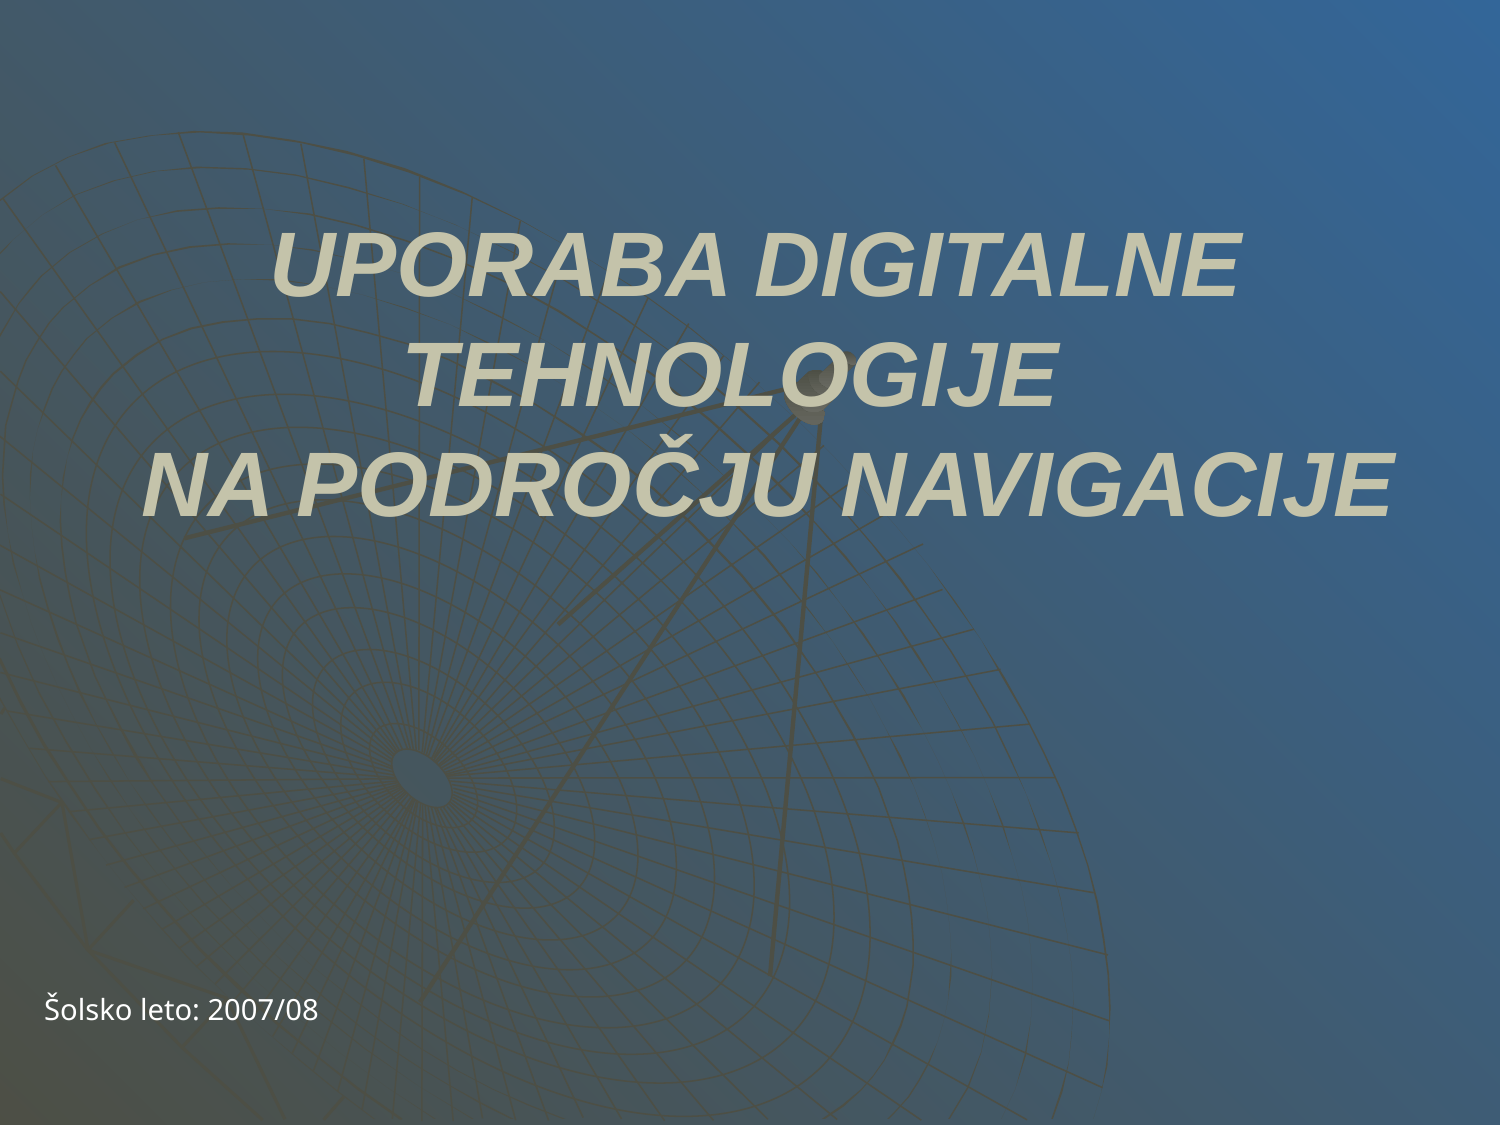

# UPORABA DIGITALNE TEHNOLOGIJE NA PODROČJU NAVIGACIJE
Šolsko leto: 2007/08